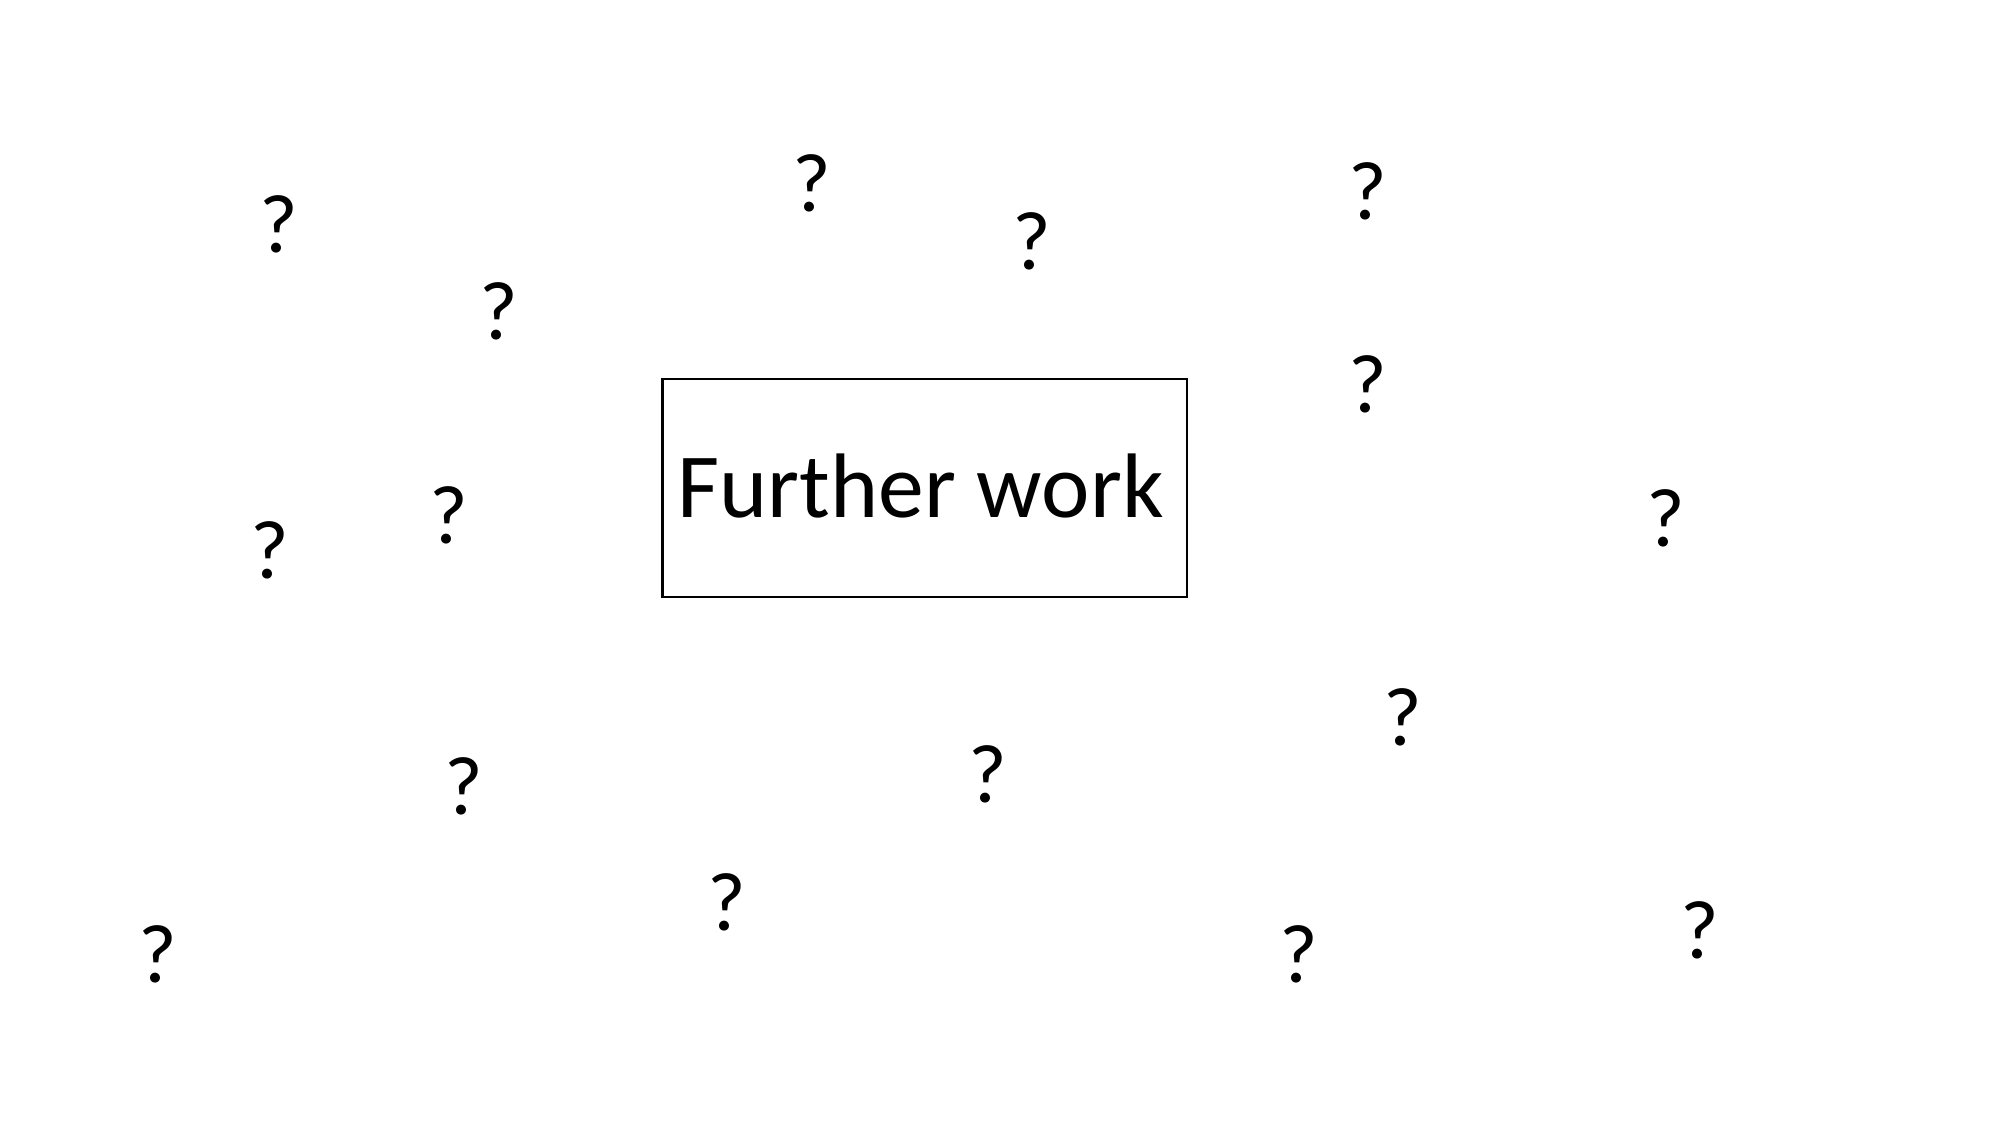

?
?
?
?
?
?
# Further work
?
?
?
?
?
?
?
?
?
?